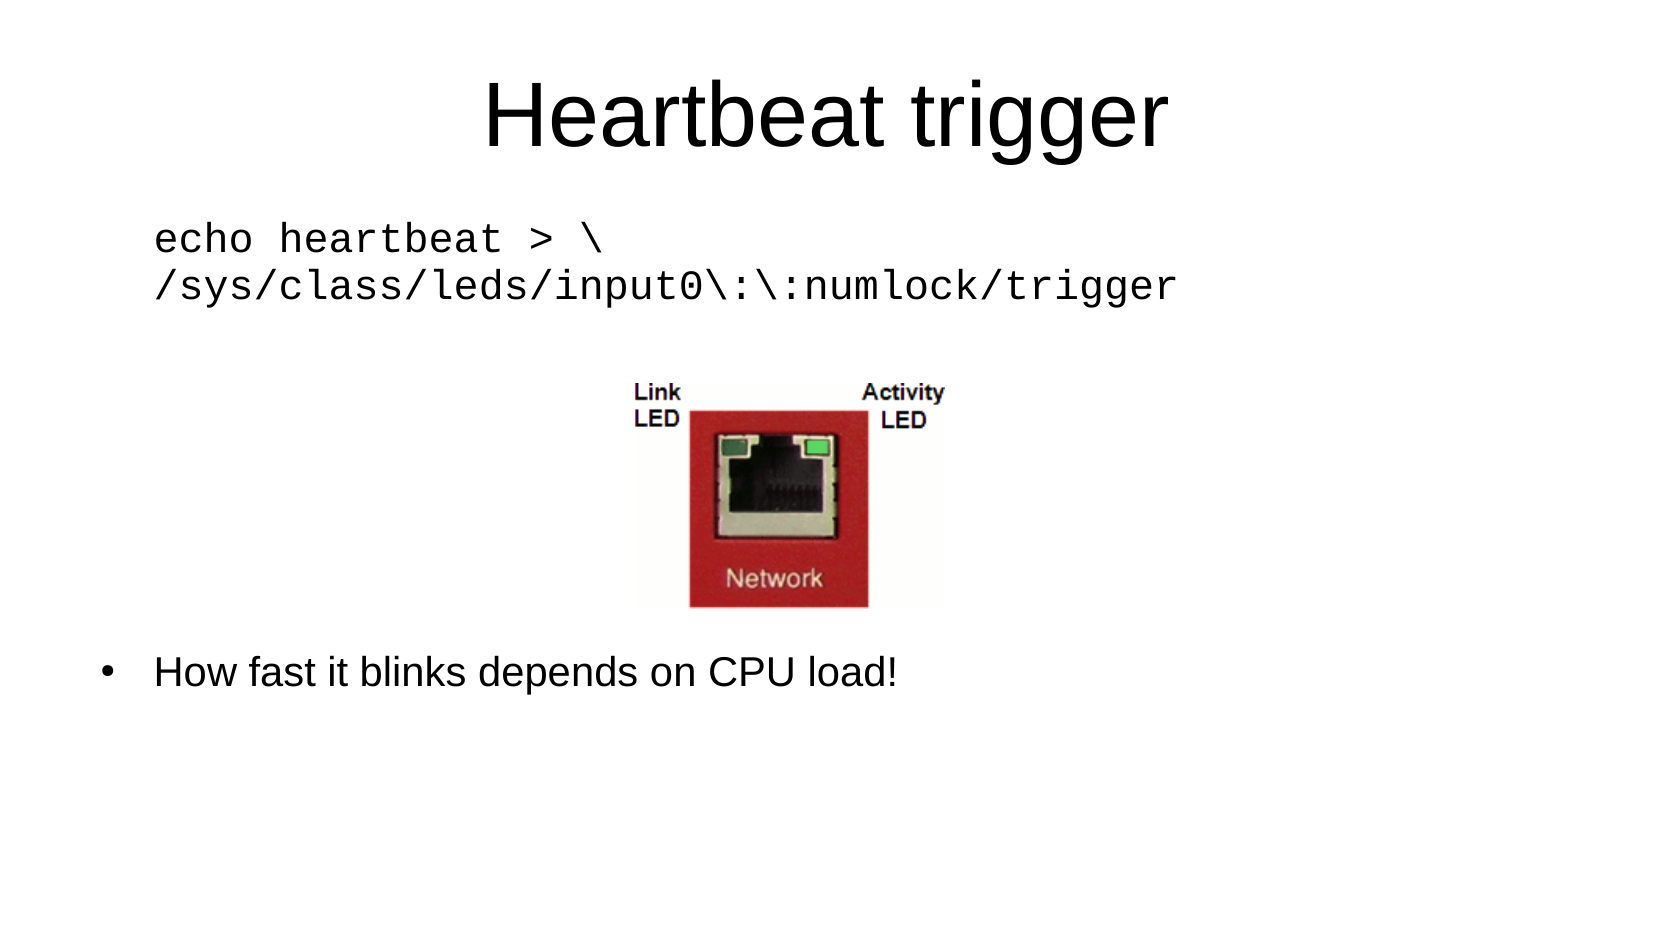

# Heartbeat trigger
echo heartbeat > \ /sys/class/leds/input0\:\:numlock/trigger
How fast it blinks depends on CPU load!